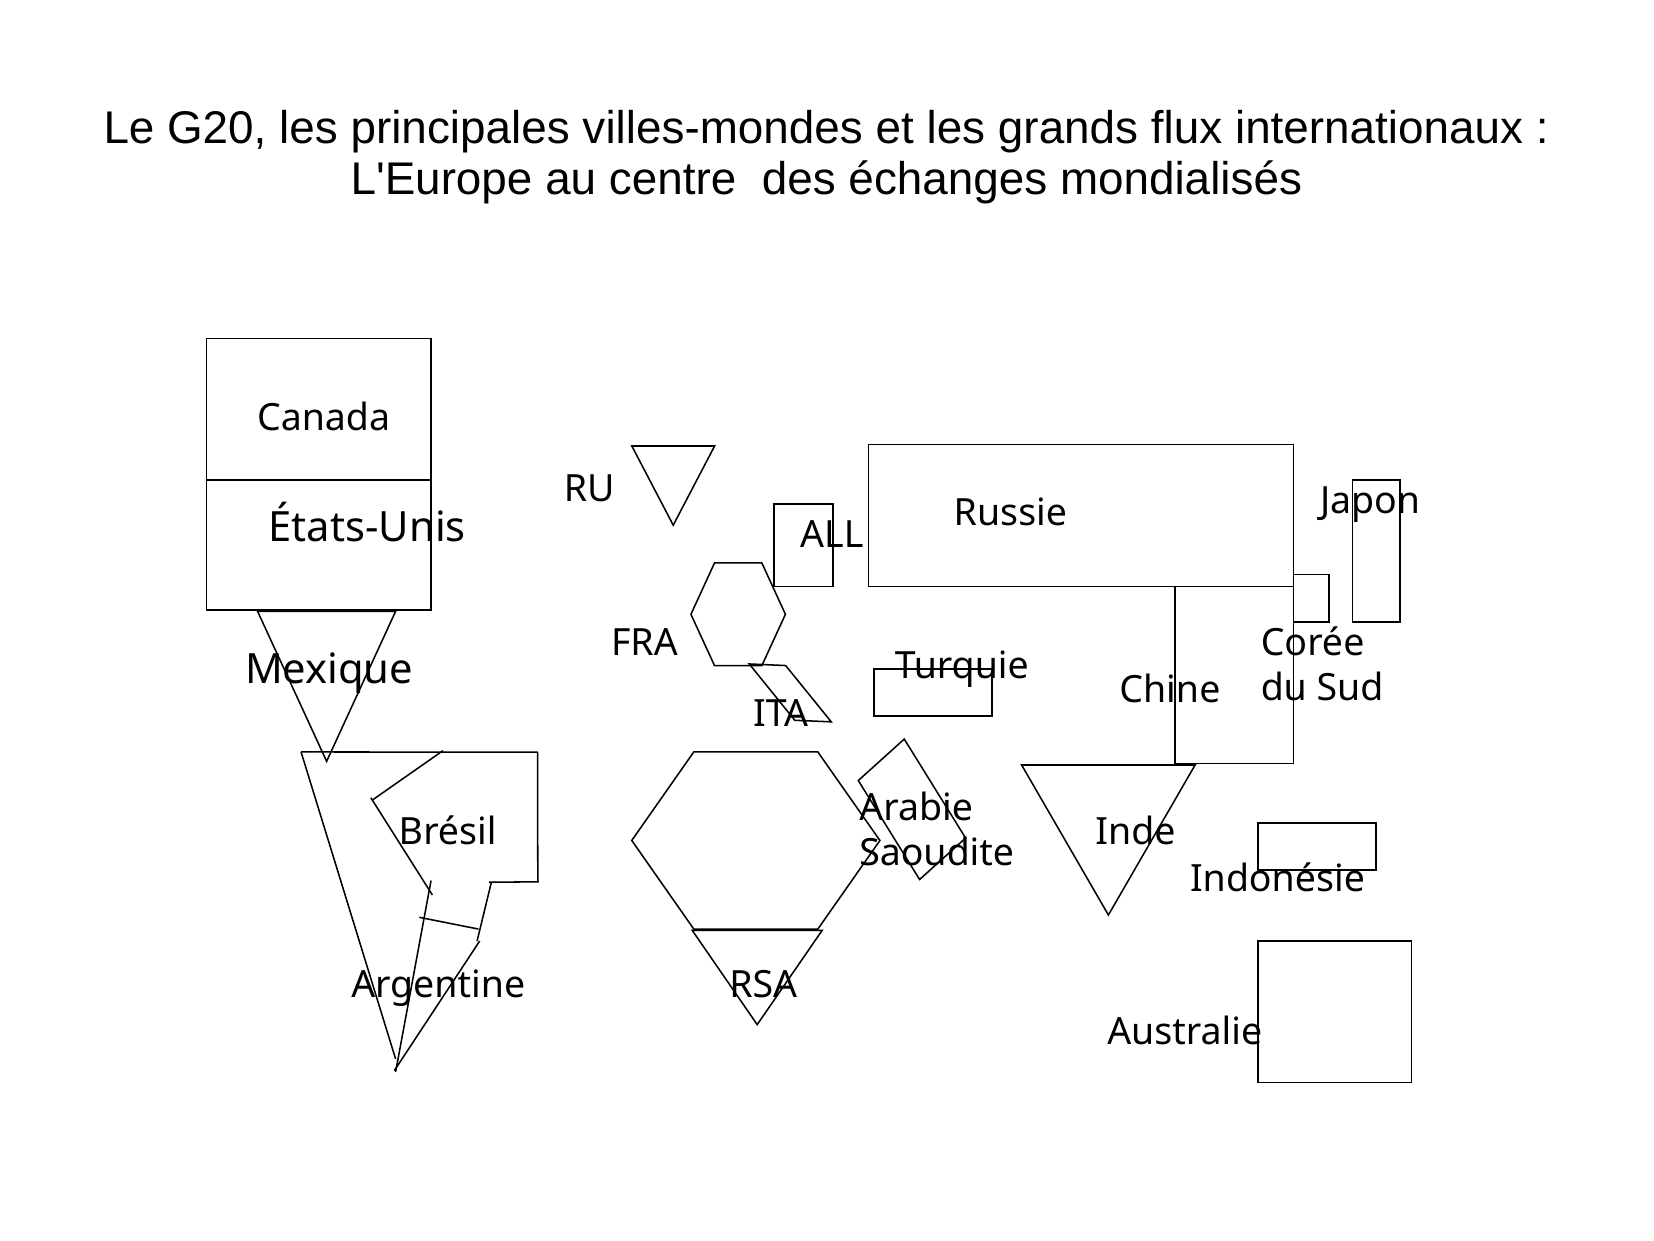

# Le G20, les principales villes-mondes et les grands flux internationaux : L'Europe au centre des échanges mondialisés
Canada
RU
Japon
Russie
États-Unis
ALL
FRA
Corée du Sud
Mexique
Turquie
Chine
ITA
Arabie Saoudite
Brésil
Inde
Indonésie
Argentine
RSA
Australie